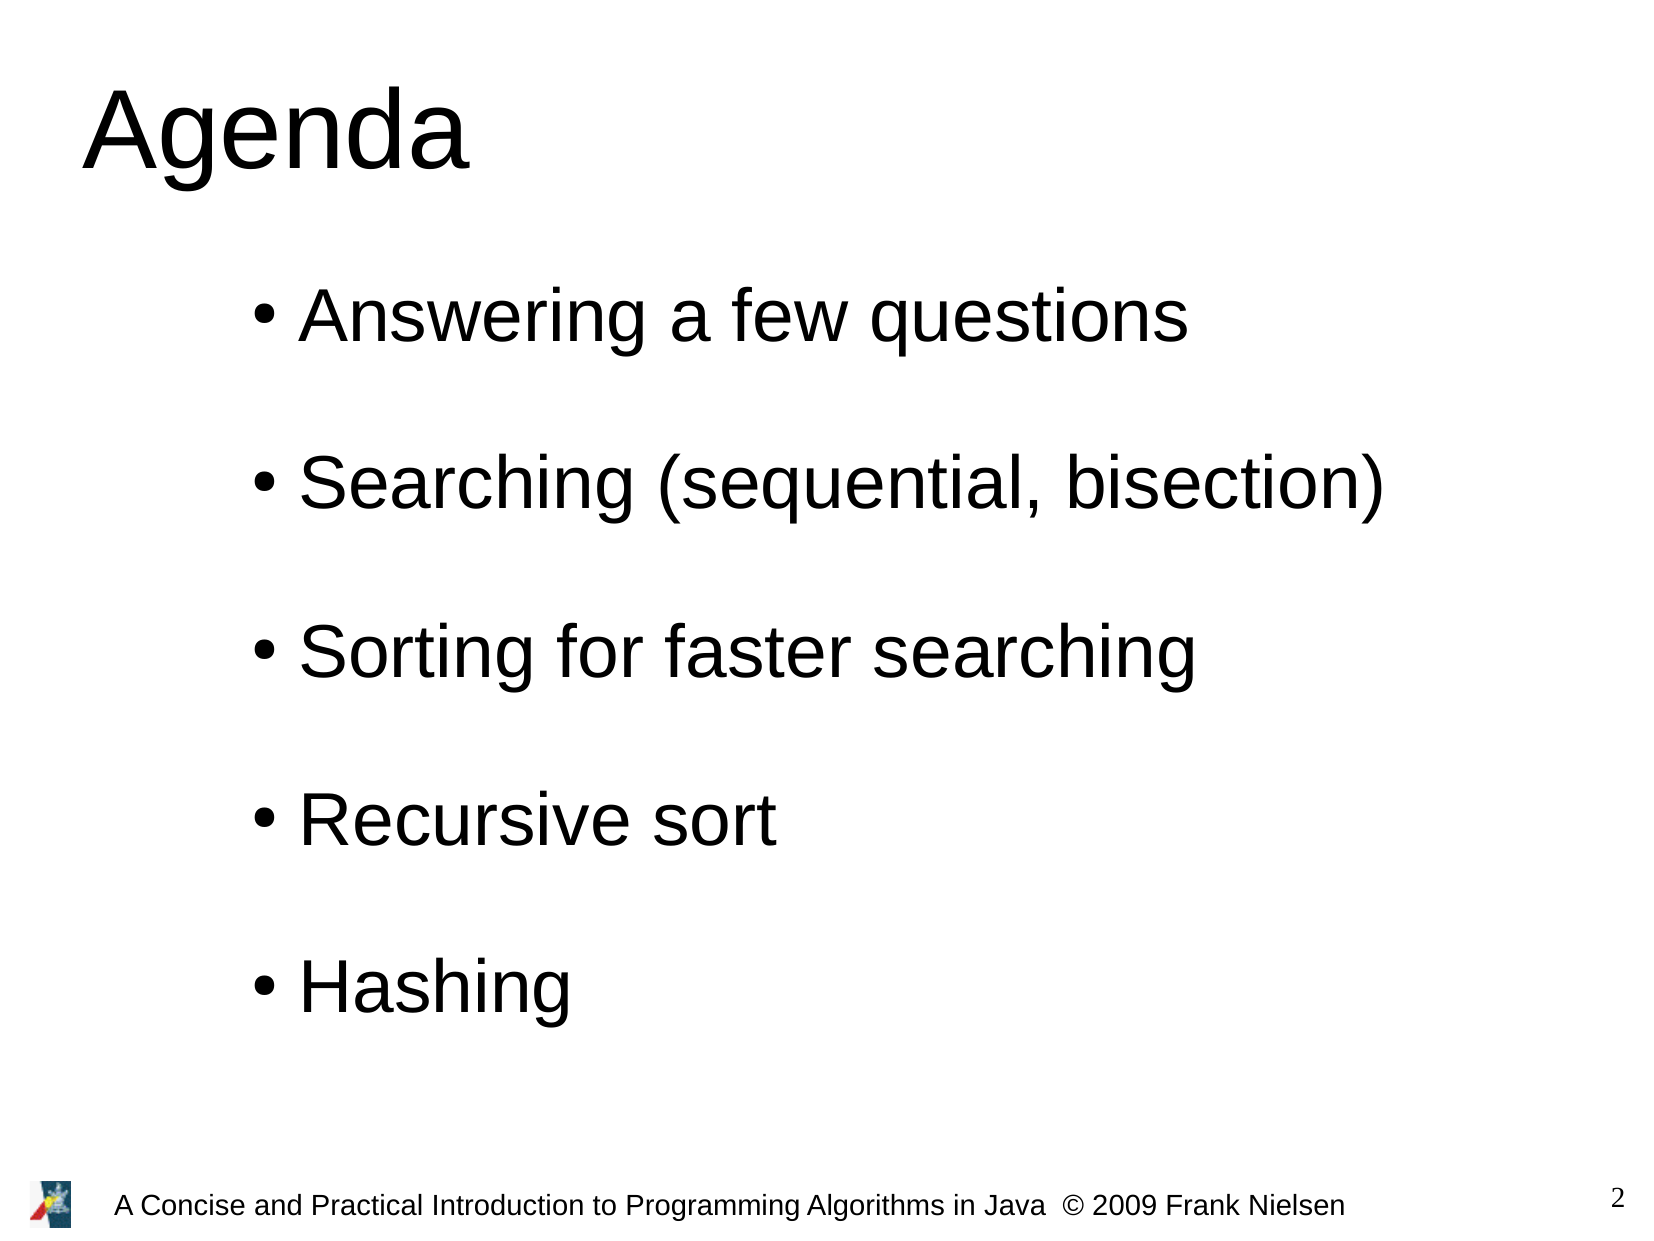

Agenda
 Answering a few questions
 Searching (sequential, bisection)
 Sorting for faster searching
 Recursive sort
 Hashing